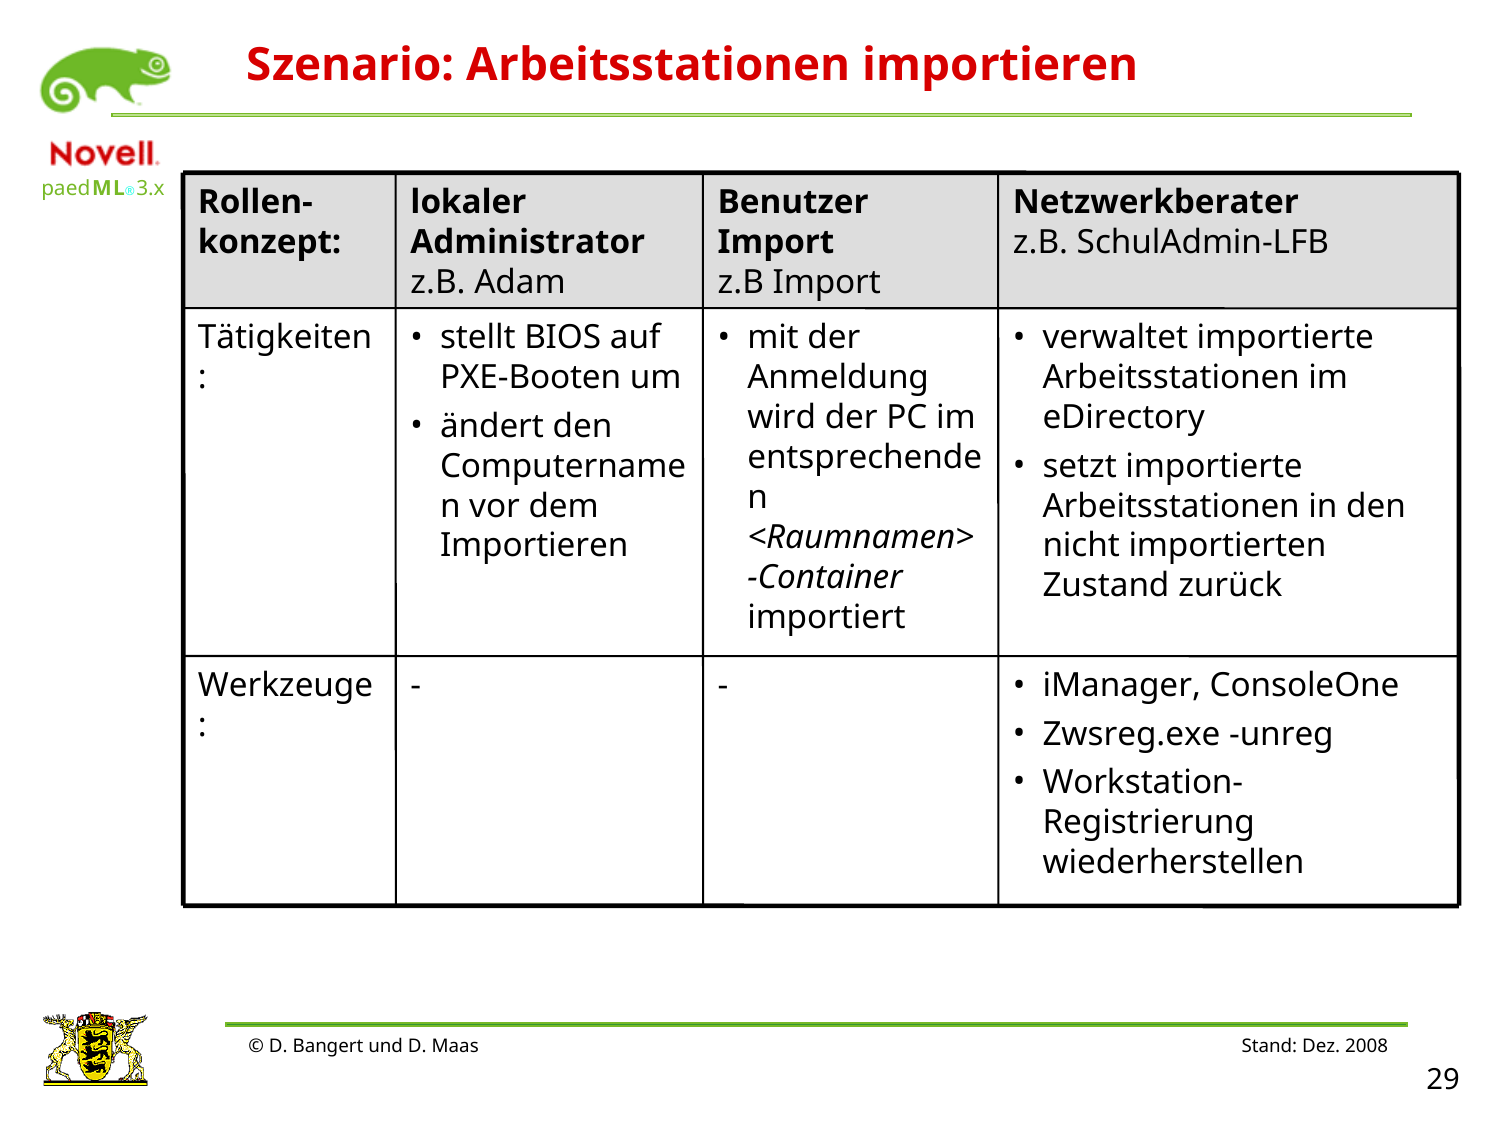

# Szenario: Arbeitsstationen importieren
Rollen-konzept:
lokaler Administrator
z.B. Adam
Benutzer Import
z.B Import
Netzwerkberater
z.B. SchulAdmin-LFB
Tätigkeiten:
stellt BIOS auf PXE-Booten um
ändert den Computernamen vor dem Importieren
mit der Anmeldung wird der PC im entsprechenden <Raumnamen>-Container importiert
verwaltet importierte Arbeitsstationen im eDirectory
setzt importierte Arbeitsstationen in den nicht importierten Zustand zurück
Werkzeuge:
-
-
iManager, ConsoleOne
Zwsreg.exe -unreg
Workstation-Registrierung wiederherstellen
© D. Bangert und D. Maas
Dez. 2008
29